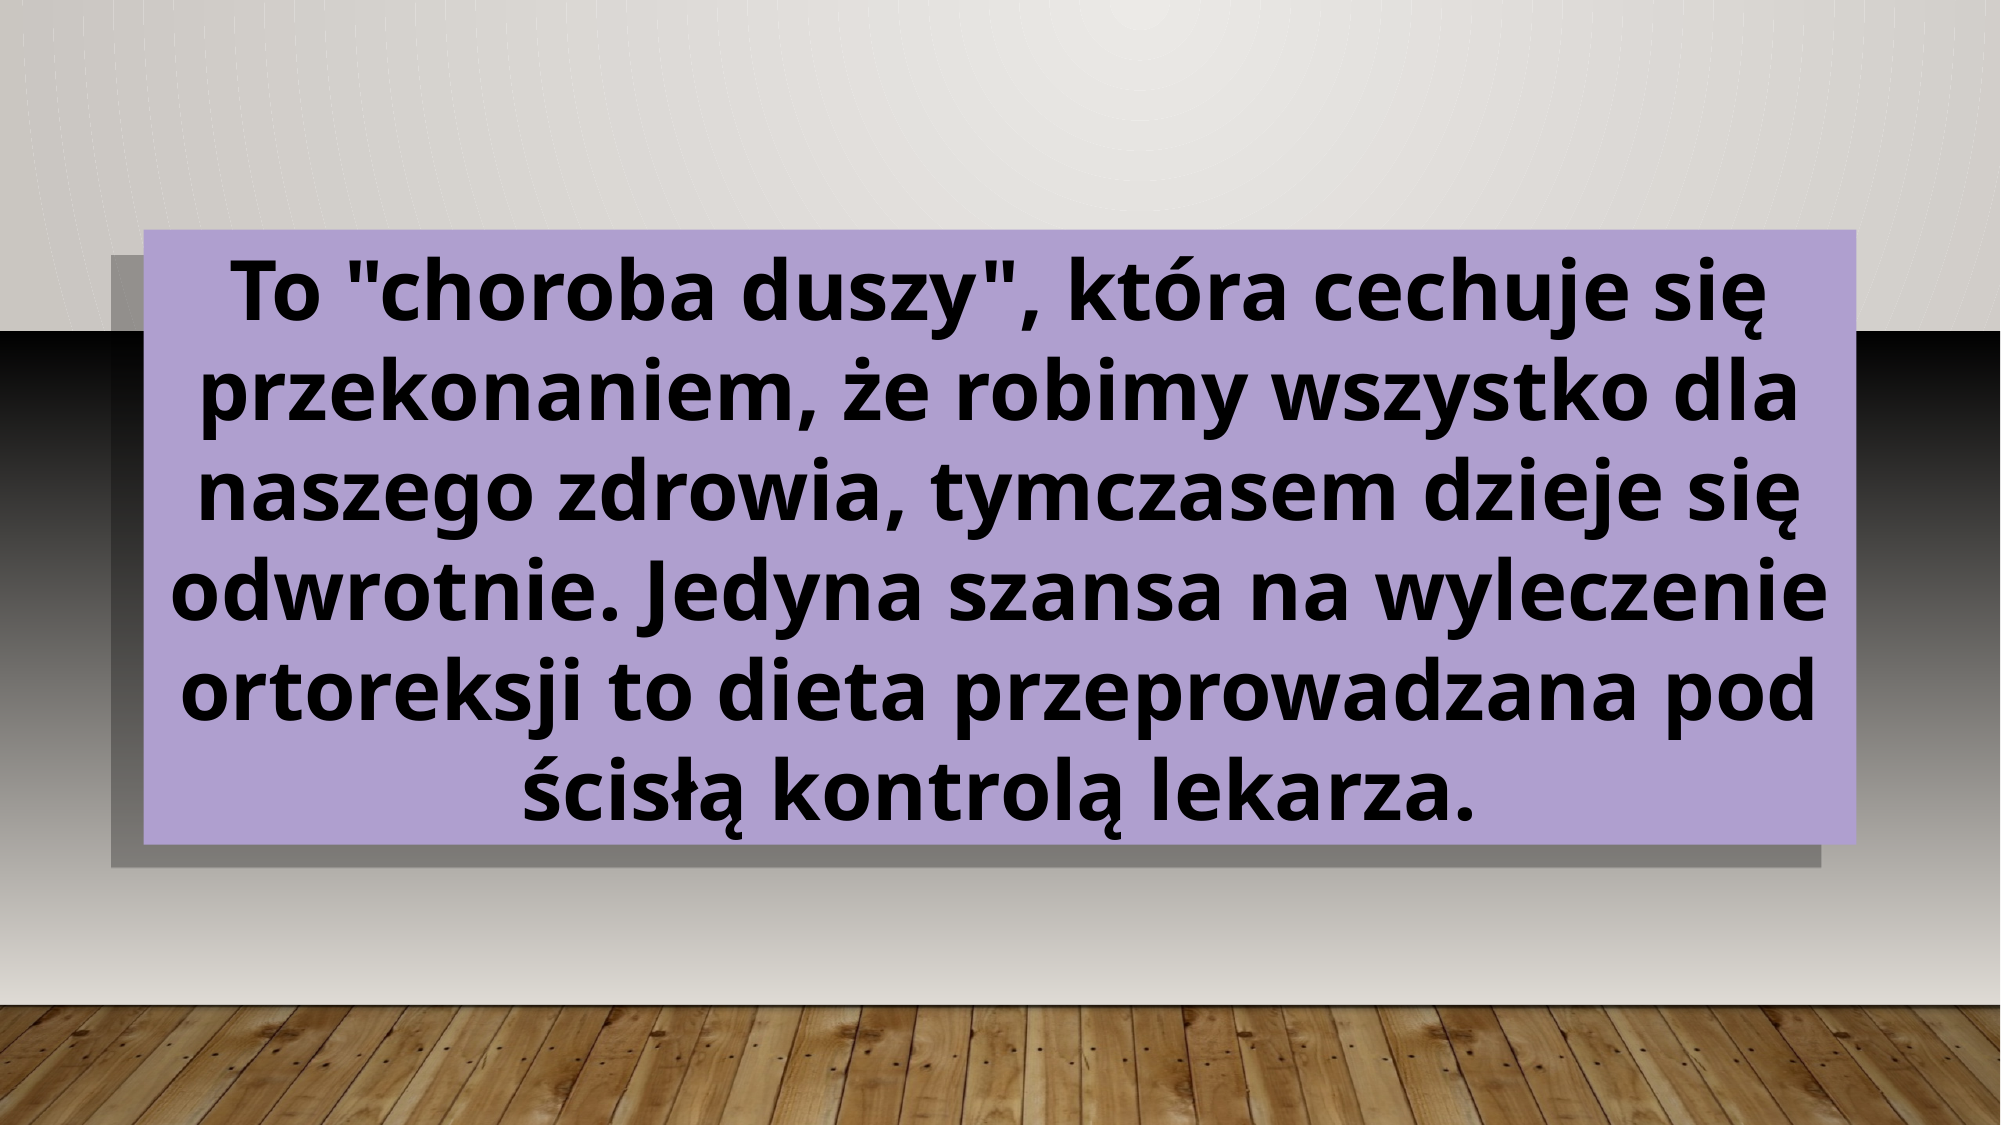

To "choroba duszy", która cechuje się przekonaniem, że robimy wszystko dla naszego zdrowia, tymczasem dzieje się odwrotnie. Jedyna szansa na wyleczenie ortoreksji to dieta przeprowadzana pod ścisłą kontrolą lekarza.